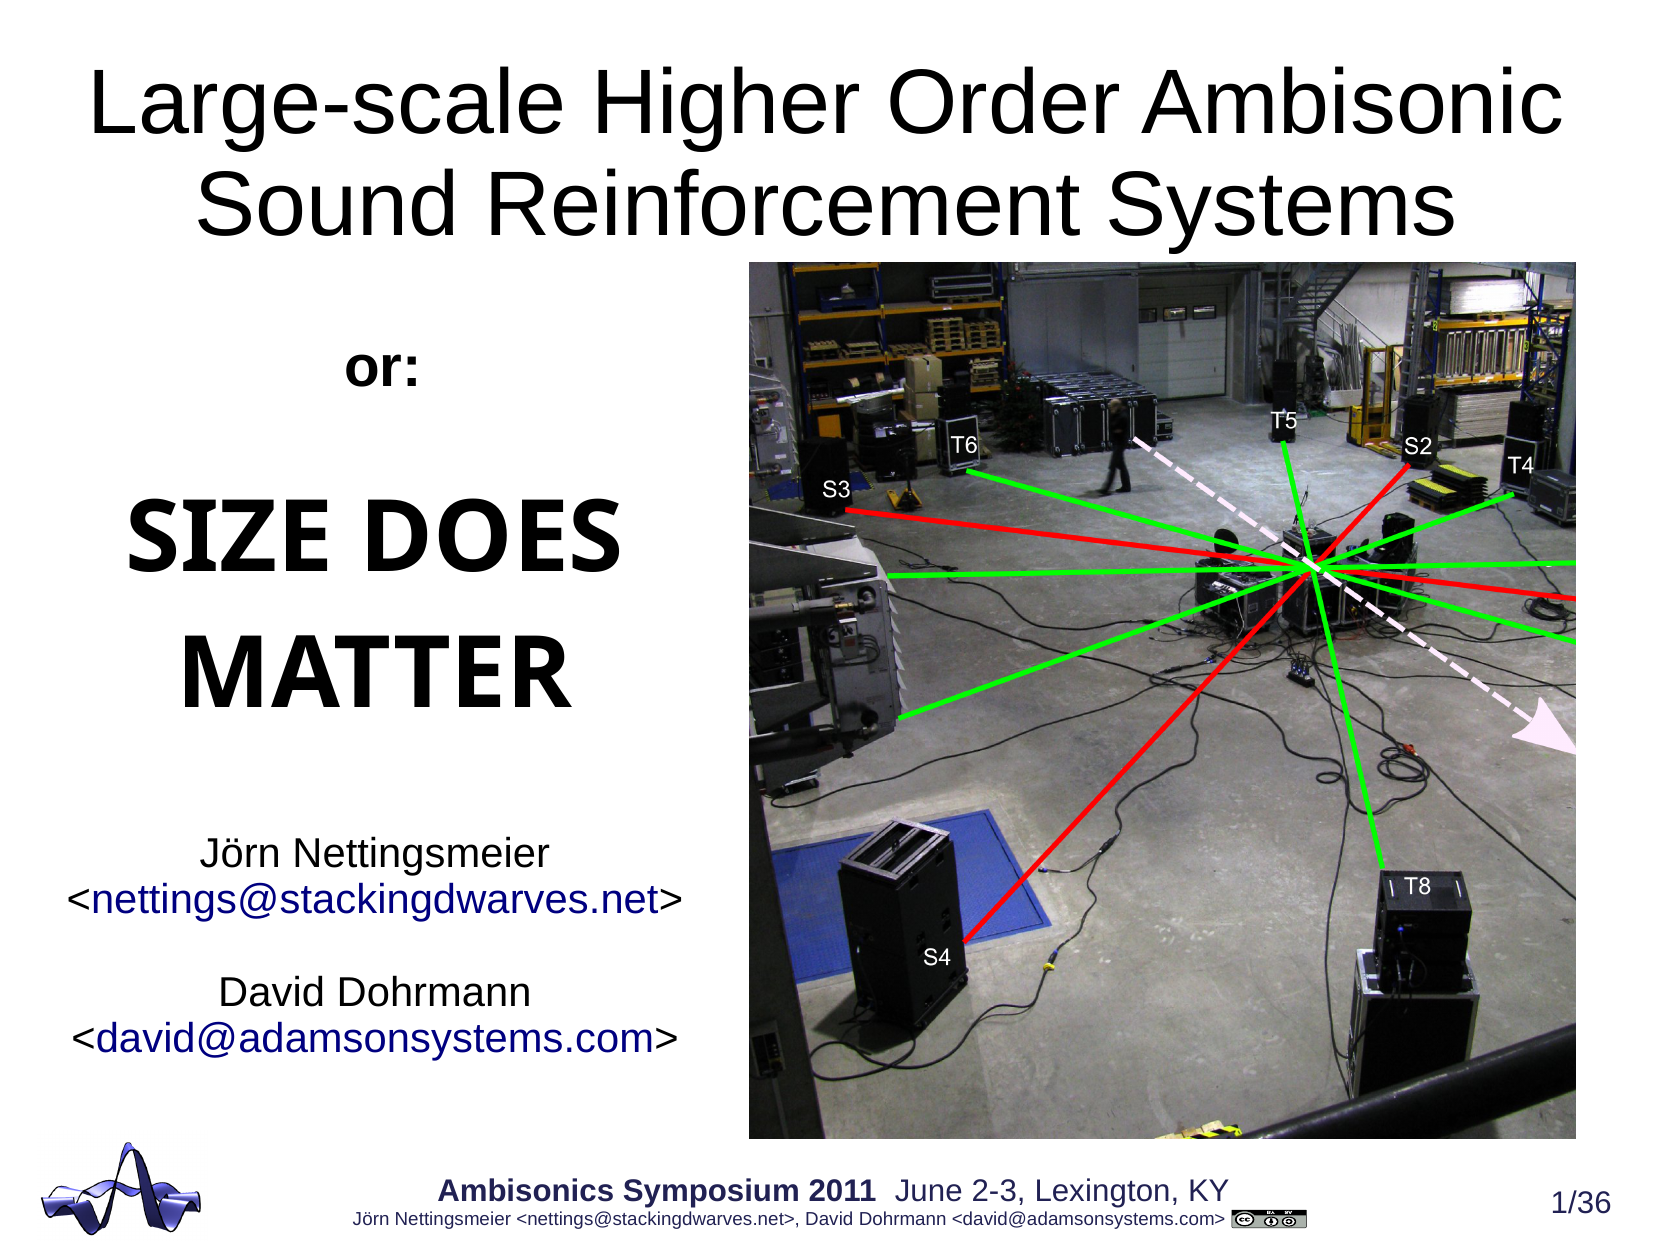

# Large-scale Higher Order Ambisonic Sound Reinforcement Systems
 or:
SIZE DOES MATTER
Jörn Nettingsmeier
<nettings@stackingdwarves.net>
David Dohrmann
<david@adamsonsystems.com>